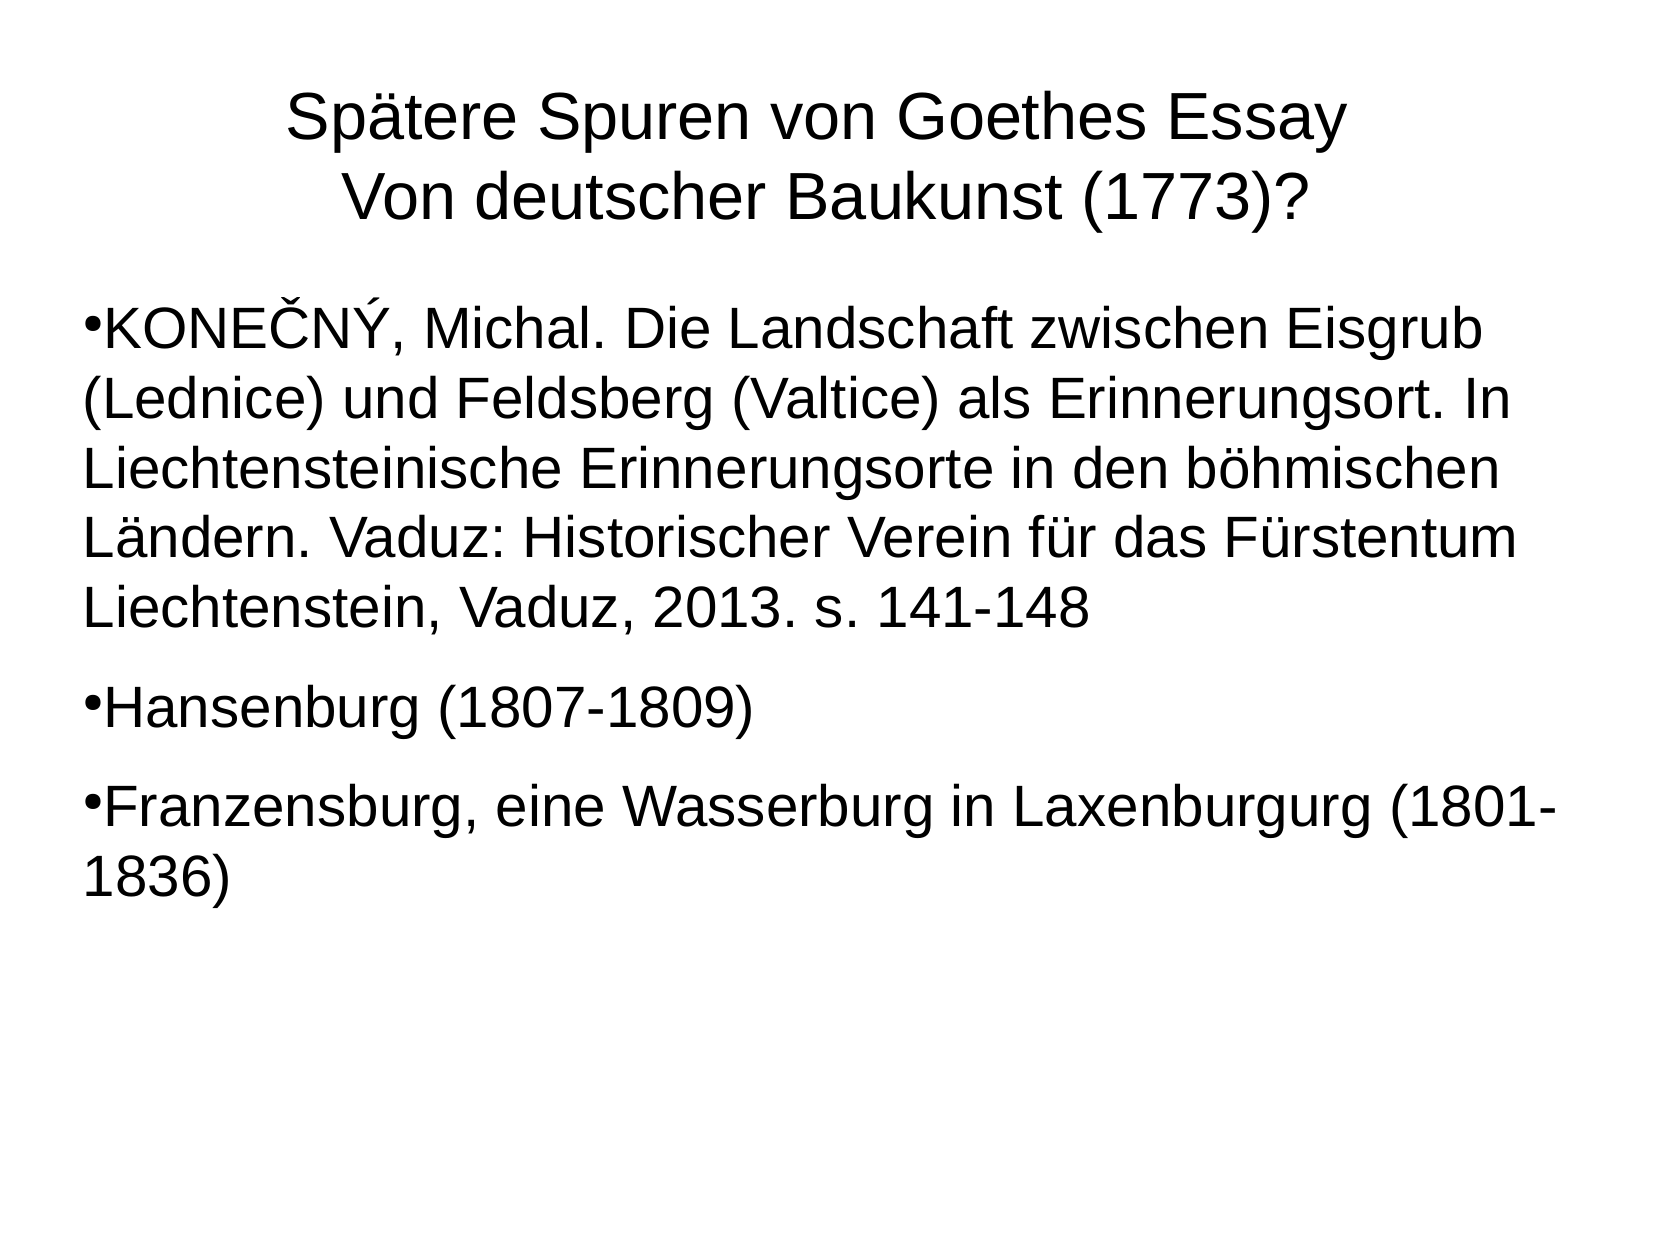

# Spätere Spuren von Goethes Essay Von deutscher Baukunst (1773)?
KONEČNÝ, Michal. Die Landschaft zwischen Eisgrub (Lednice) und Feldsberg (Valtice) als Erinnerungsort. In Liechtensteinische Erinnerungsorte in den böhmischen Ländern. Vaduz: Historischer Verein für das Fürstentum Liechtenstein, Vaduz, 2013. s. 141-148
Hansenburg (1807-1809)
Franzensburg, eine Wasserburg in Laxenburgurg (1801-1836)